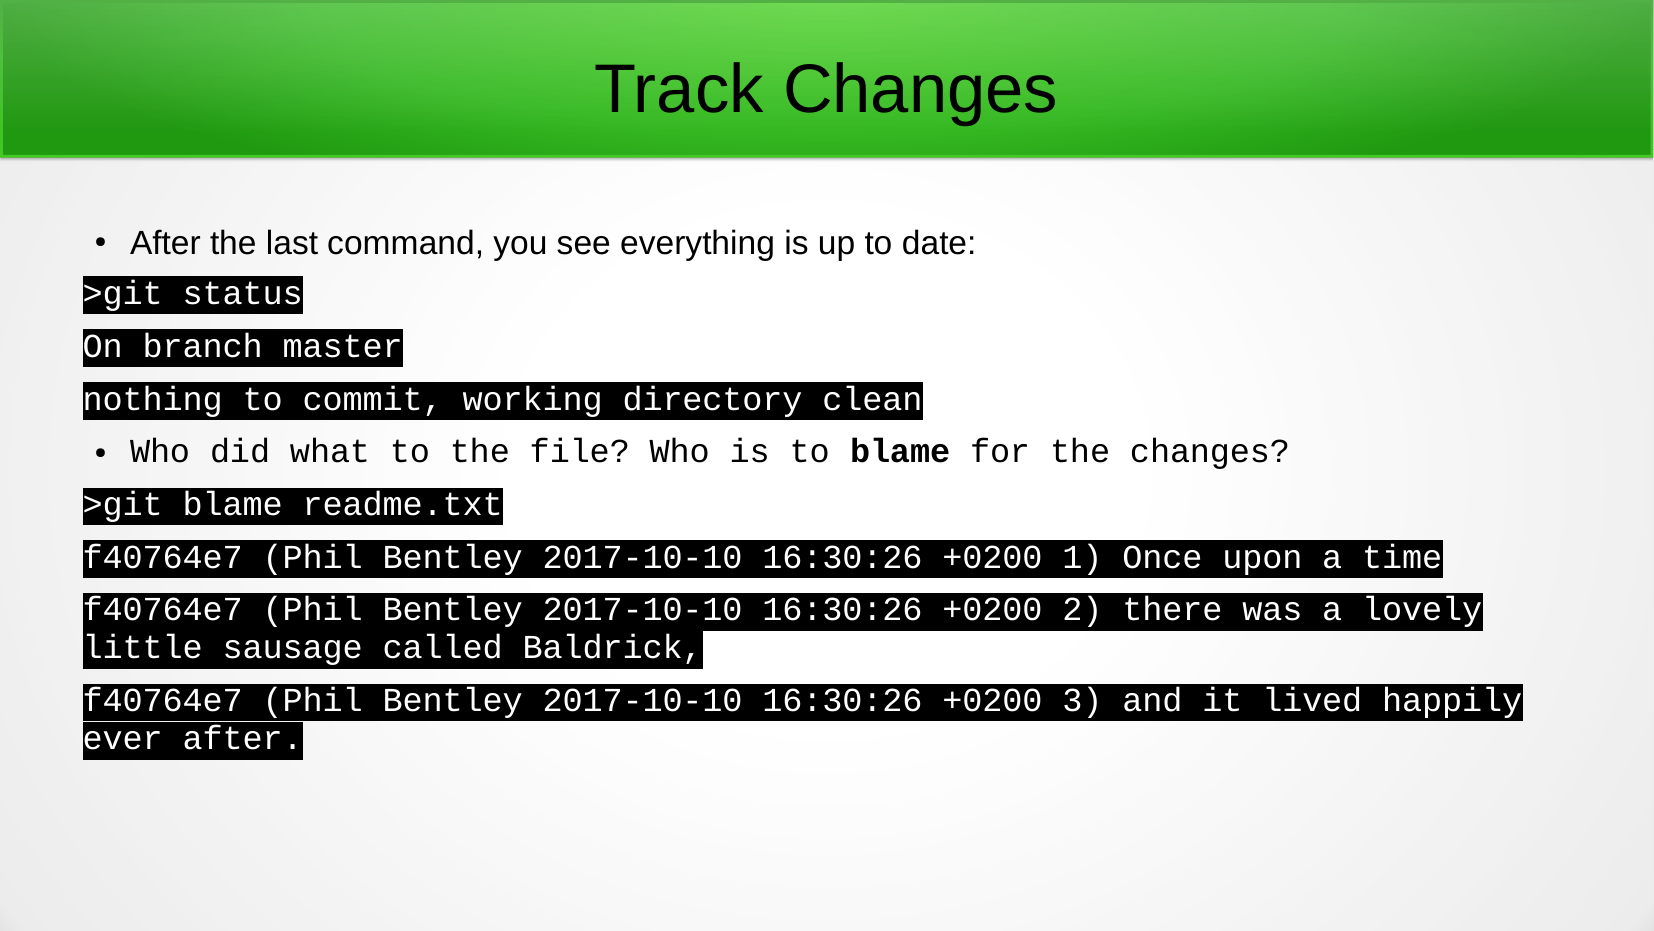

# Track Changes
After the last command, you see everything is up to date:
>git status
On branch master
nothing to commit, working directory clean
Who did what to the file? Who is to blame for the changes?
>git blame readme.txt
f40764e7 (Phil Bentley 2017-10-10 16:30:26 +0200 1) Once upon a time
f40764e7 (Phil Bentley 2017-10-10 16:30:26 +0200 2) there was a lovely little sausage called Baldrick,
f40764e7 (Phil Bentley 2017-10-10 16:30:26 +0200 3) and it lived happily ever after.